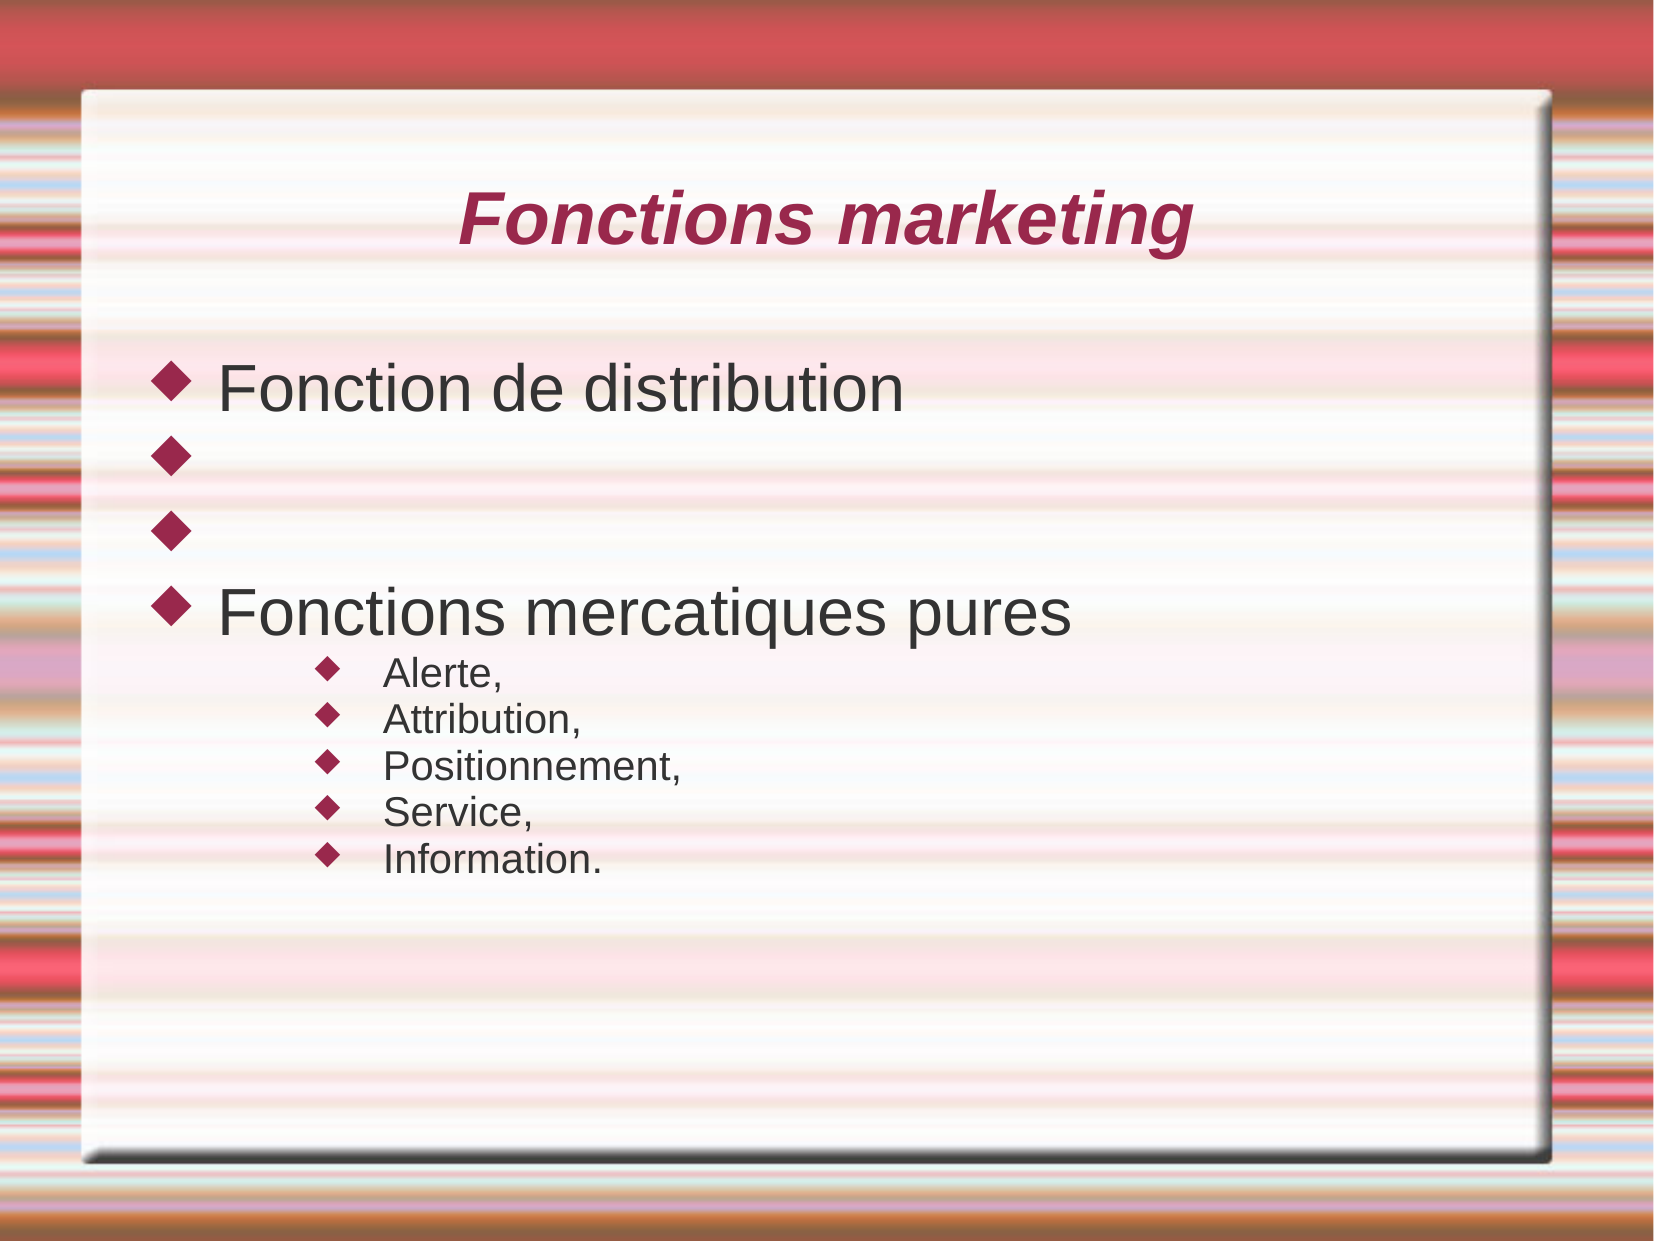

# Fonctions marketing
Fonction de distribution
Fonctions mercatiques pures
Alerte,
Attribution,
Positionnement,
Service,
Information.